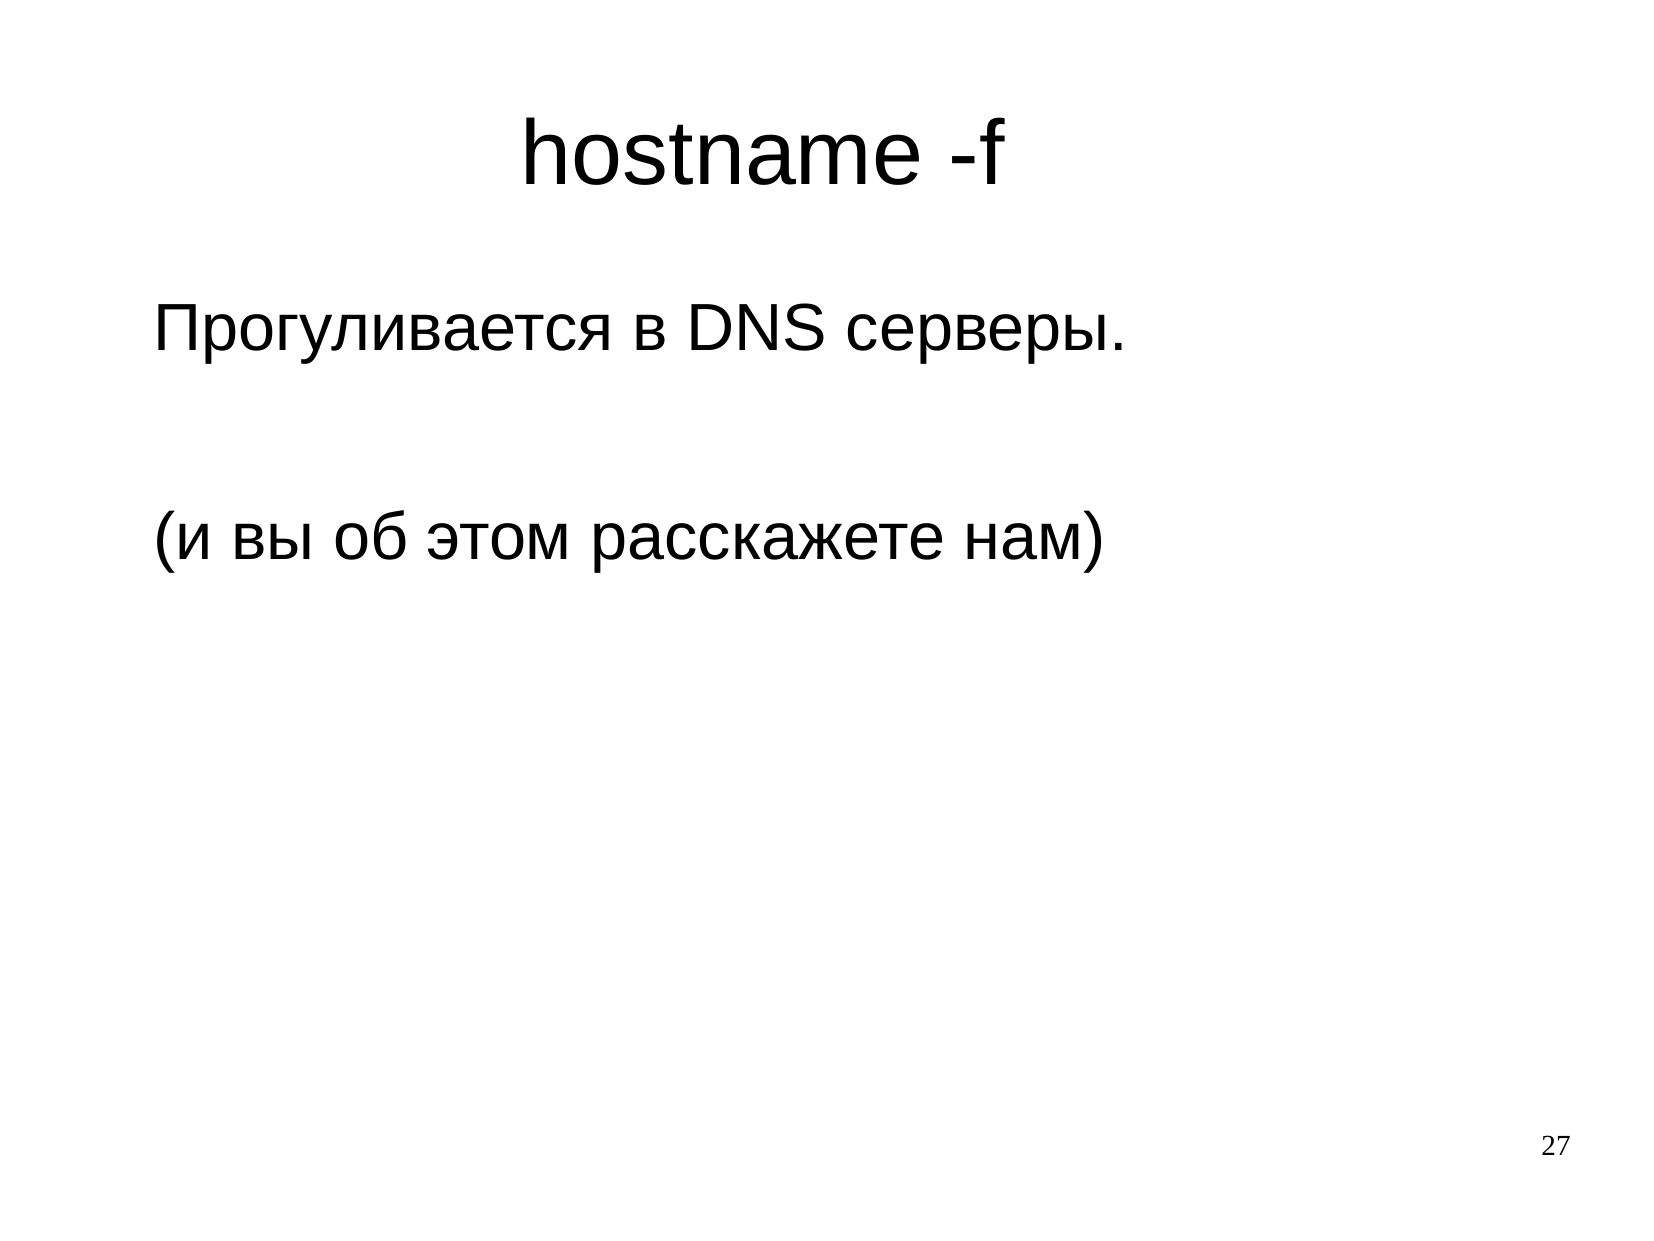

# hostname -f
Прогуливается в DNS серверы.
(и вы об этом расскажете нам)
27